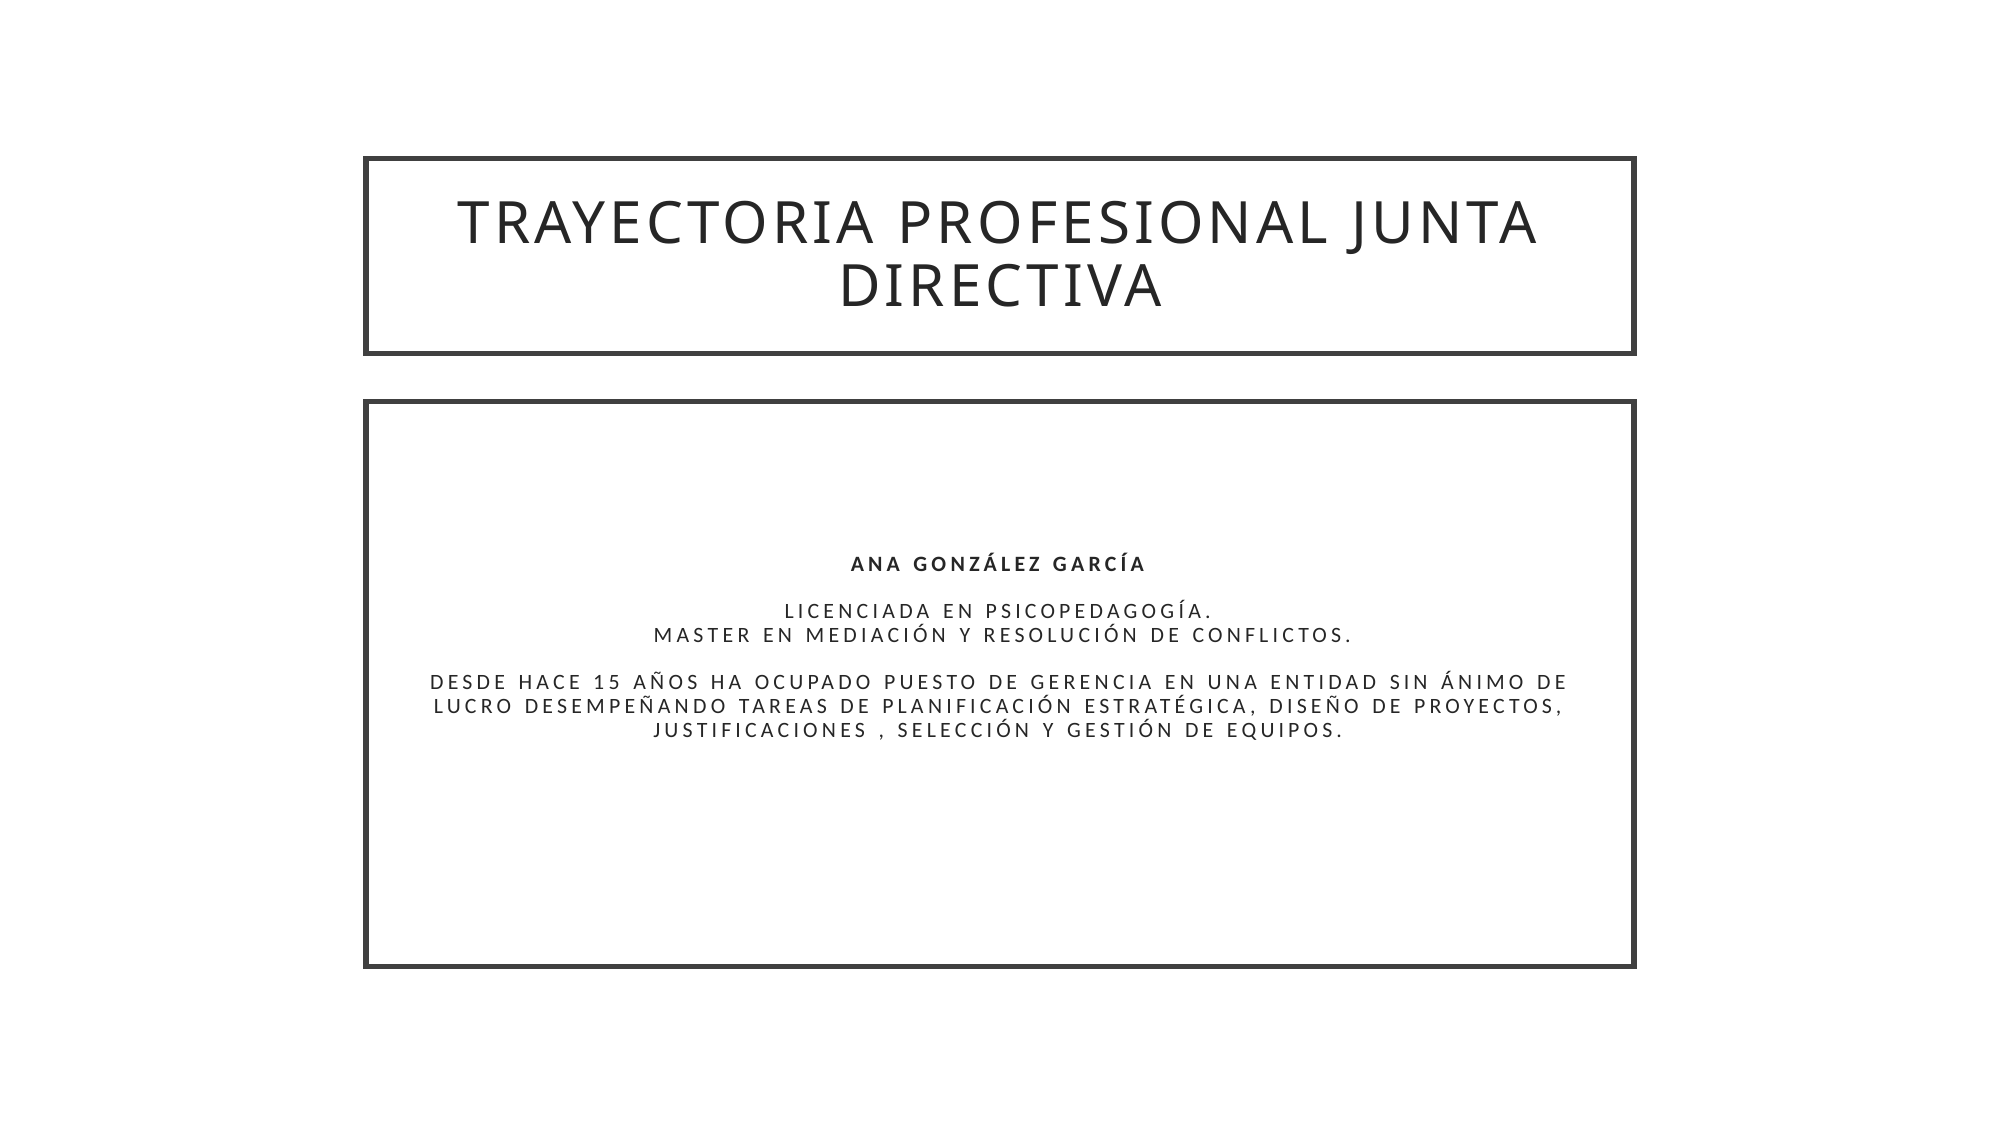

# Trayectoria profesional junta directiva
 
 Ana González García
Licenciada en Psicopedagogía.
 Master en Mediación y resolución de conflictos.
 
Desde hace 15 años ha ocupado puesto de gerencia en una entidad sin ánimo de lucro desempeñando tareas de planificación estratégica, diseño de proyectos, justificaciones , selección y gestión de equipos.